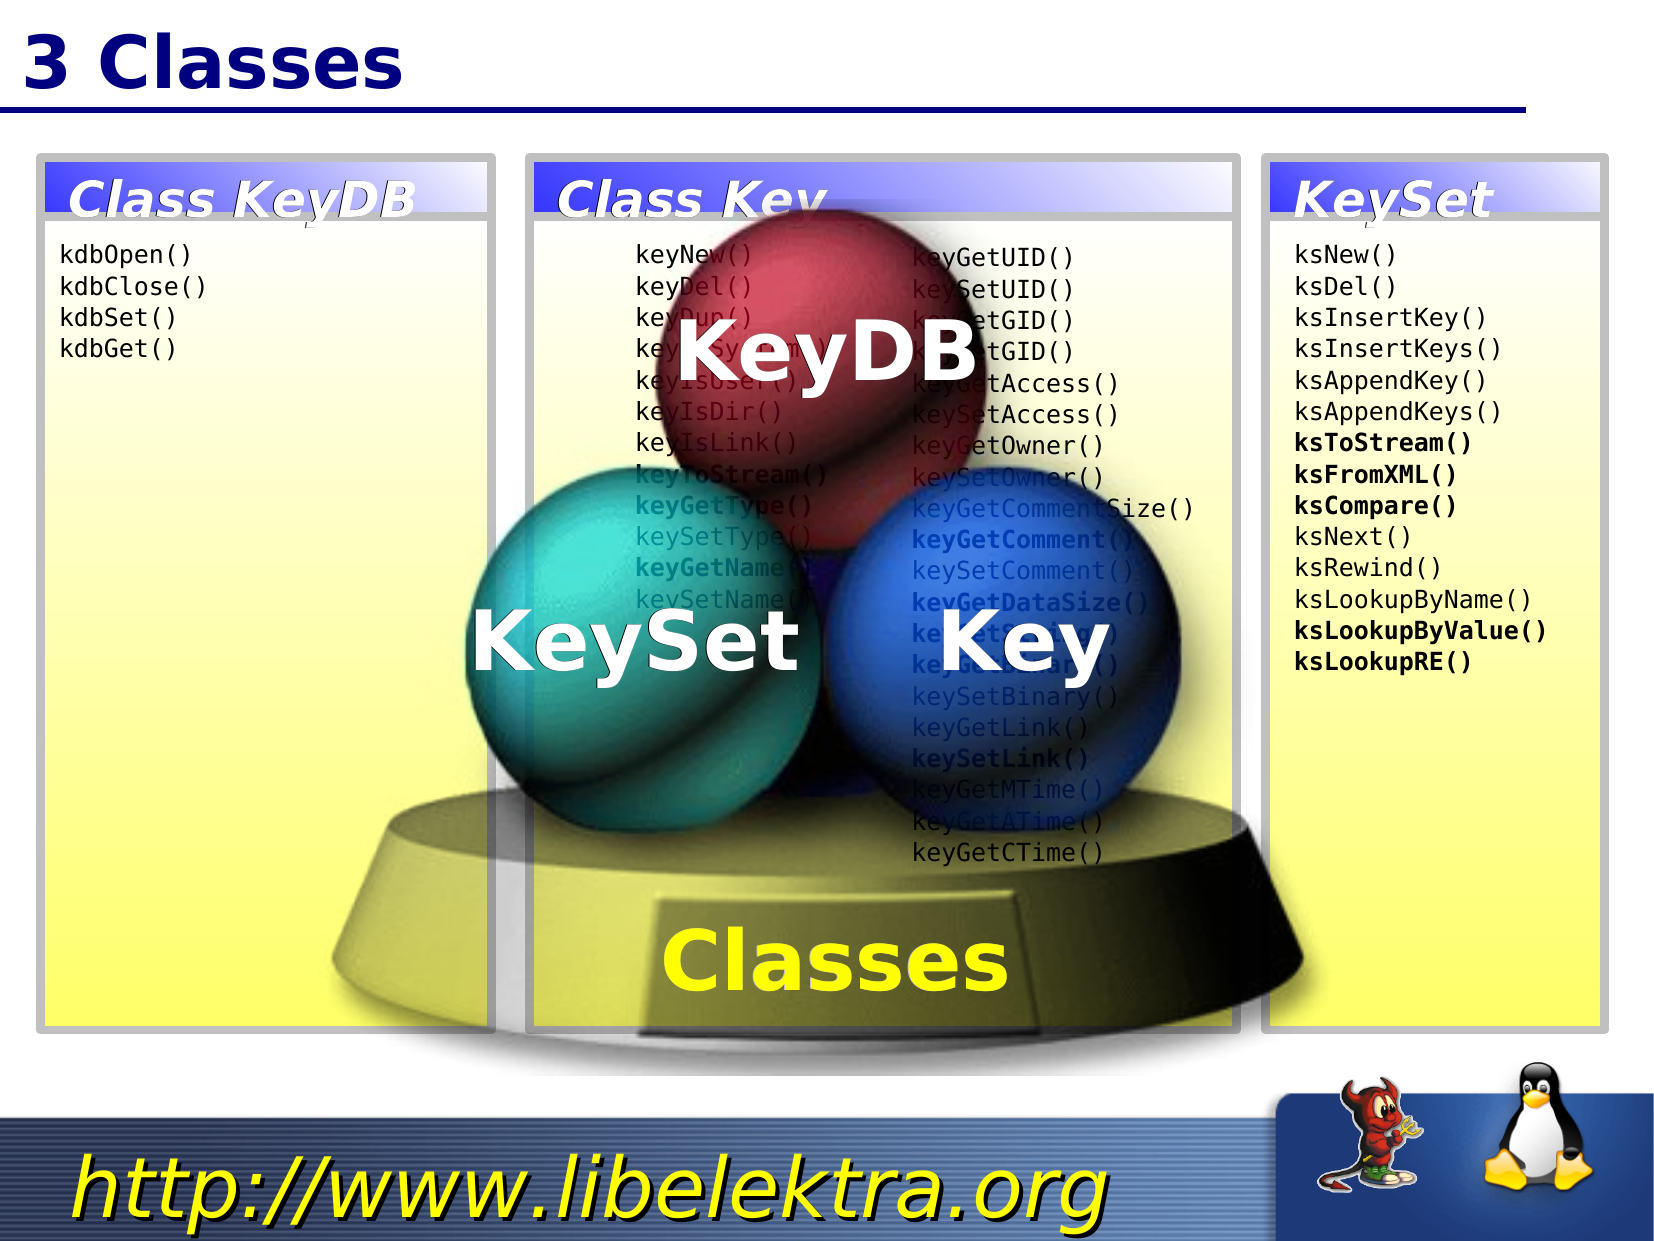

3 Classes
Class KeyDB
kdbOpen()
kdbClose()
kdbSet()
kdbGet()
KeySet
ksNew()
ksDel()
ksInsertKey()
ksInsertKeys()
ksAppendKey()
ksAppendKeys()
ksToStream()
ksFromXML()
ksCompare()
ksNext()
ksRewind()
ksLookupByName()
ksLookupByValue()
ksLookupRE()
Class Key
keyNew()
keyDel()
keyDup()
keyIsSystem()
keyIsUser()
keyIsDir()
keyIsLink()
keyToStream()
keyGetType()
keySetType()
keyGetName()
keySetName()
keyGetUID()
keySetUID()
keyGetGID()
keySetGID()
keyGetAccess()
keySetAccess()
keyGetOwner()
keySetOwner()
keyGetCommentSize()
keyGetComment()
keySetComment()
keyGetDataSize()
keyGetString()
keyGetBinary()
keySetBinary()
keyGetLink()
keySetLink()
keyGetMTime()
keyGetATime()
keyGetCTime()
KeyDB
KeySet
Key
Classes